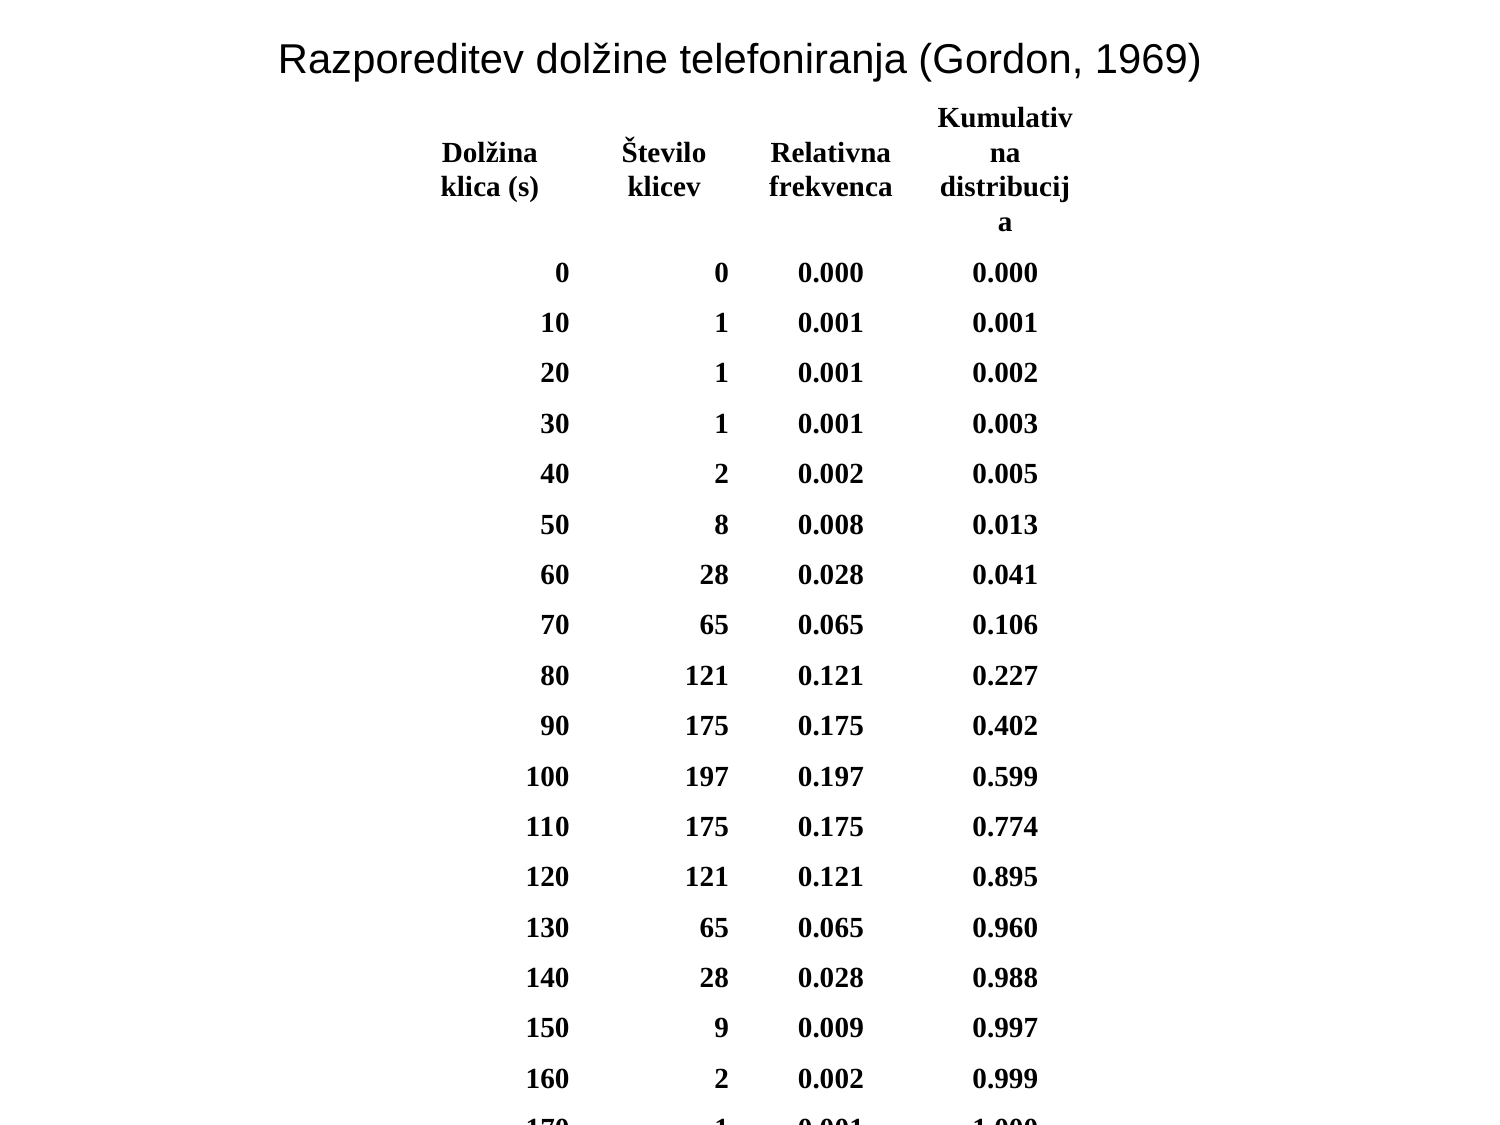

# Razporeditev dolžine telefoniranja (Gordon, 1969)
| Dolžina klica (s) | Število klicev | Relativna frekvenca | Kumulativna distribucija |
| --- | --- | --- | --- |
| 0 | 0 | 0.000 | 0.000 |
| 10 | 1 | 0.001 | 0.001 |
| 20 | 1 | 0.001 | 0.002 |
| 30 | 1 | 0.001 | 0.003 |
| 40 | 2 | 0.002 | 0.005 |
| 50 | 8 | 0.008 | 0.013 |
| 60 | 28 | 0.028 | 0.041 |
| 70 | 65 | 0.065 | 0.106 |
| 80 | 121 | 0.121 | 0.227 |
| 90 | 175 | 0.175 | 0.402 |
| 100 | 197 | 0.197 | 0.599 |
| 110 | 175 | 0.175 | 0.774 |
| 120 | 121 | 0.121 | 0.895 |
| 130 | 65 | 0.065 | 0.960 |
| 140 | 28 | 0.028 | 0.988 |
| 150 | 9 | 0.009 | 0.997 |
| 160 | 2 | 0.002 | 0.999 |
| 170 | 1 | 0.001 | 1.000 |